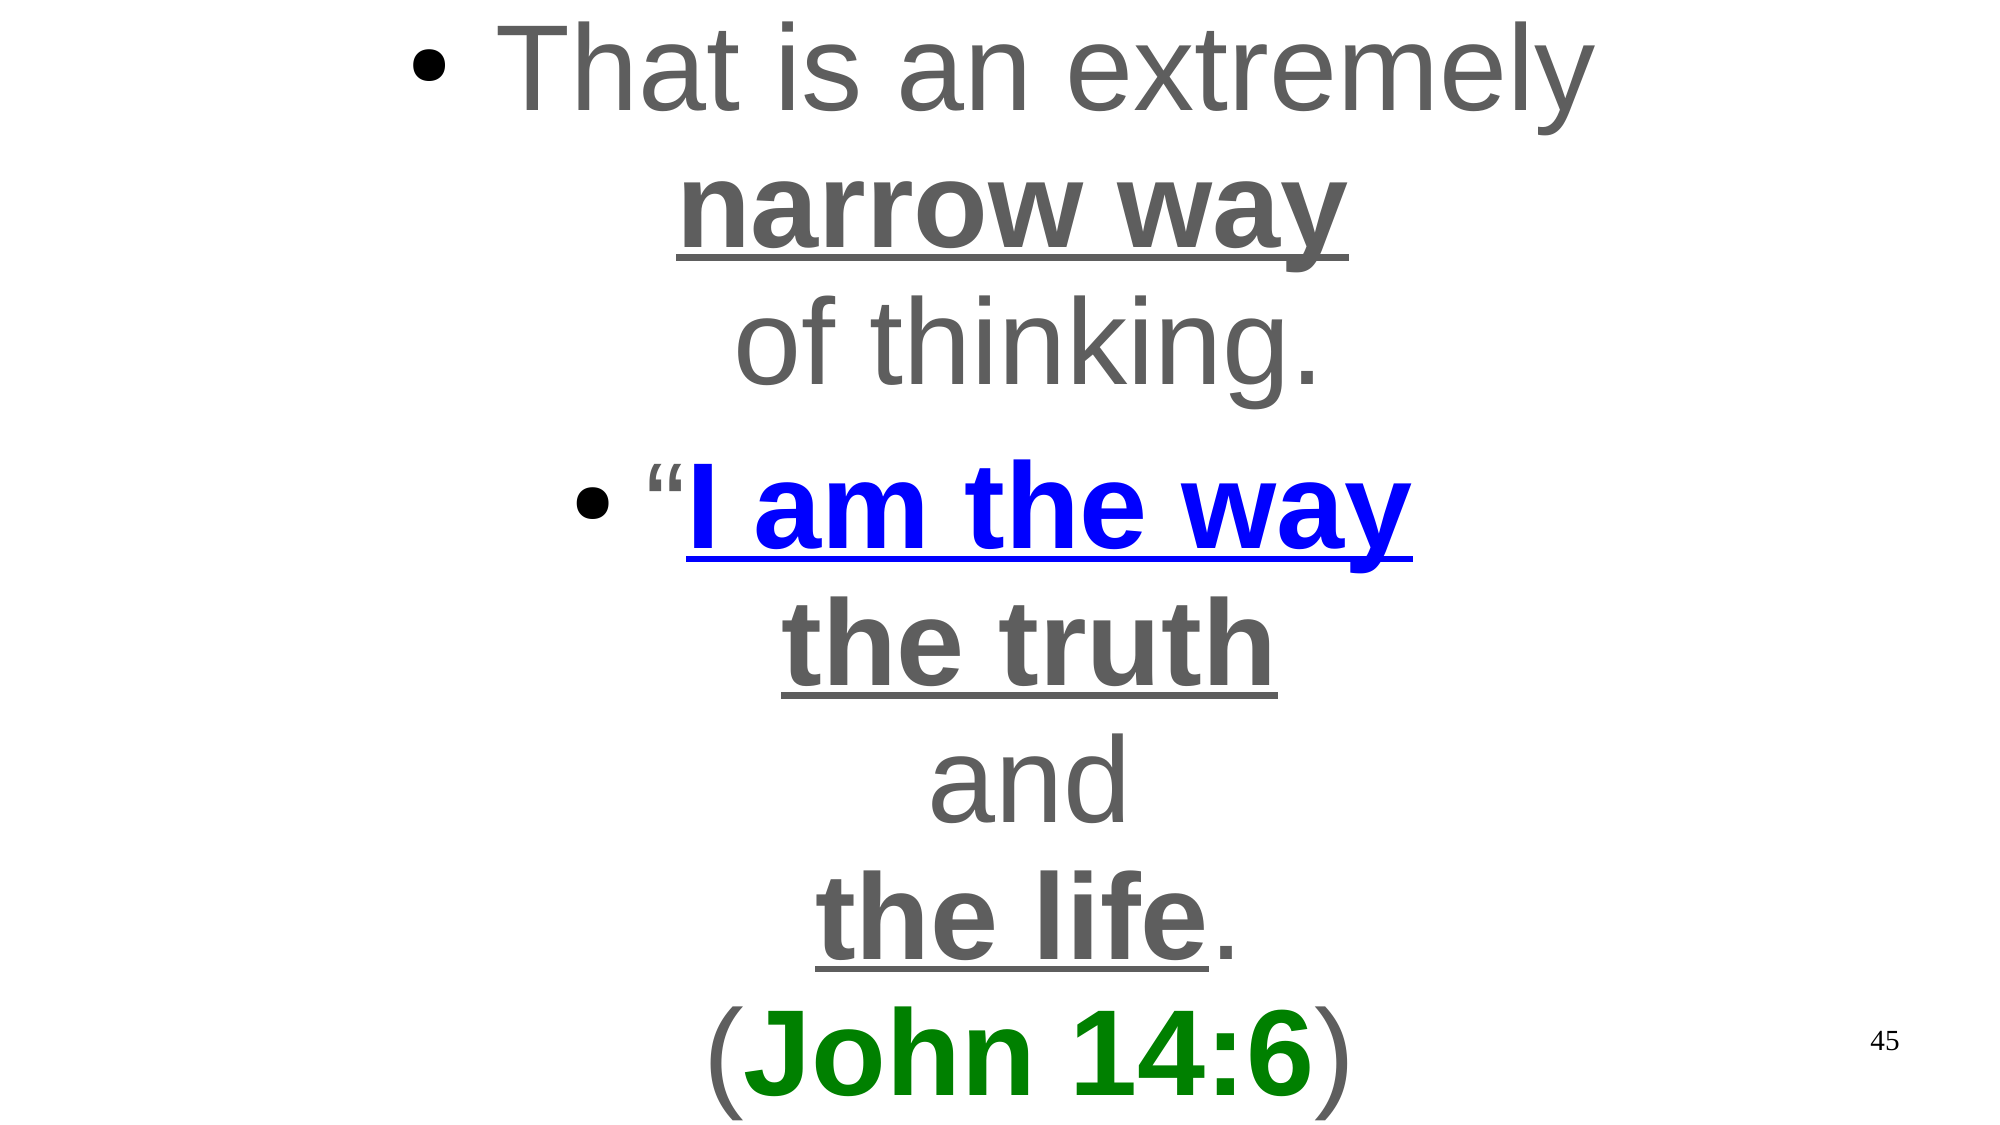

# That is an extremely narrow way of thinking.
“I am the way
the truth
and
the life.
(John 14:6)
45